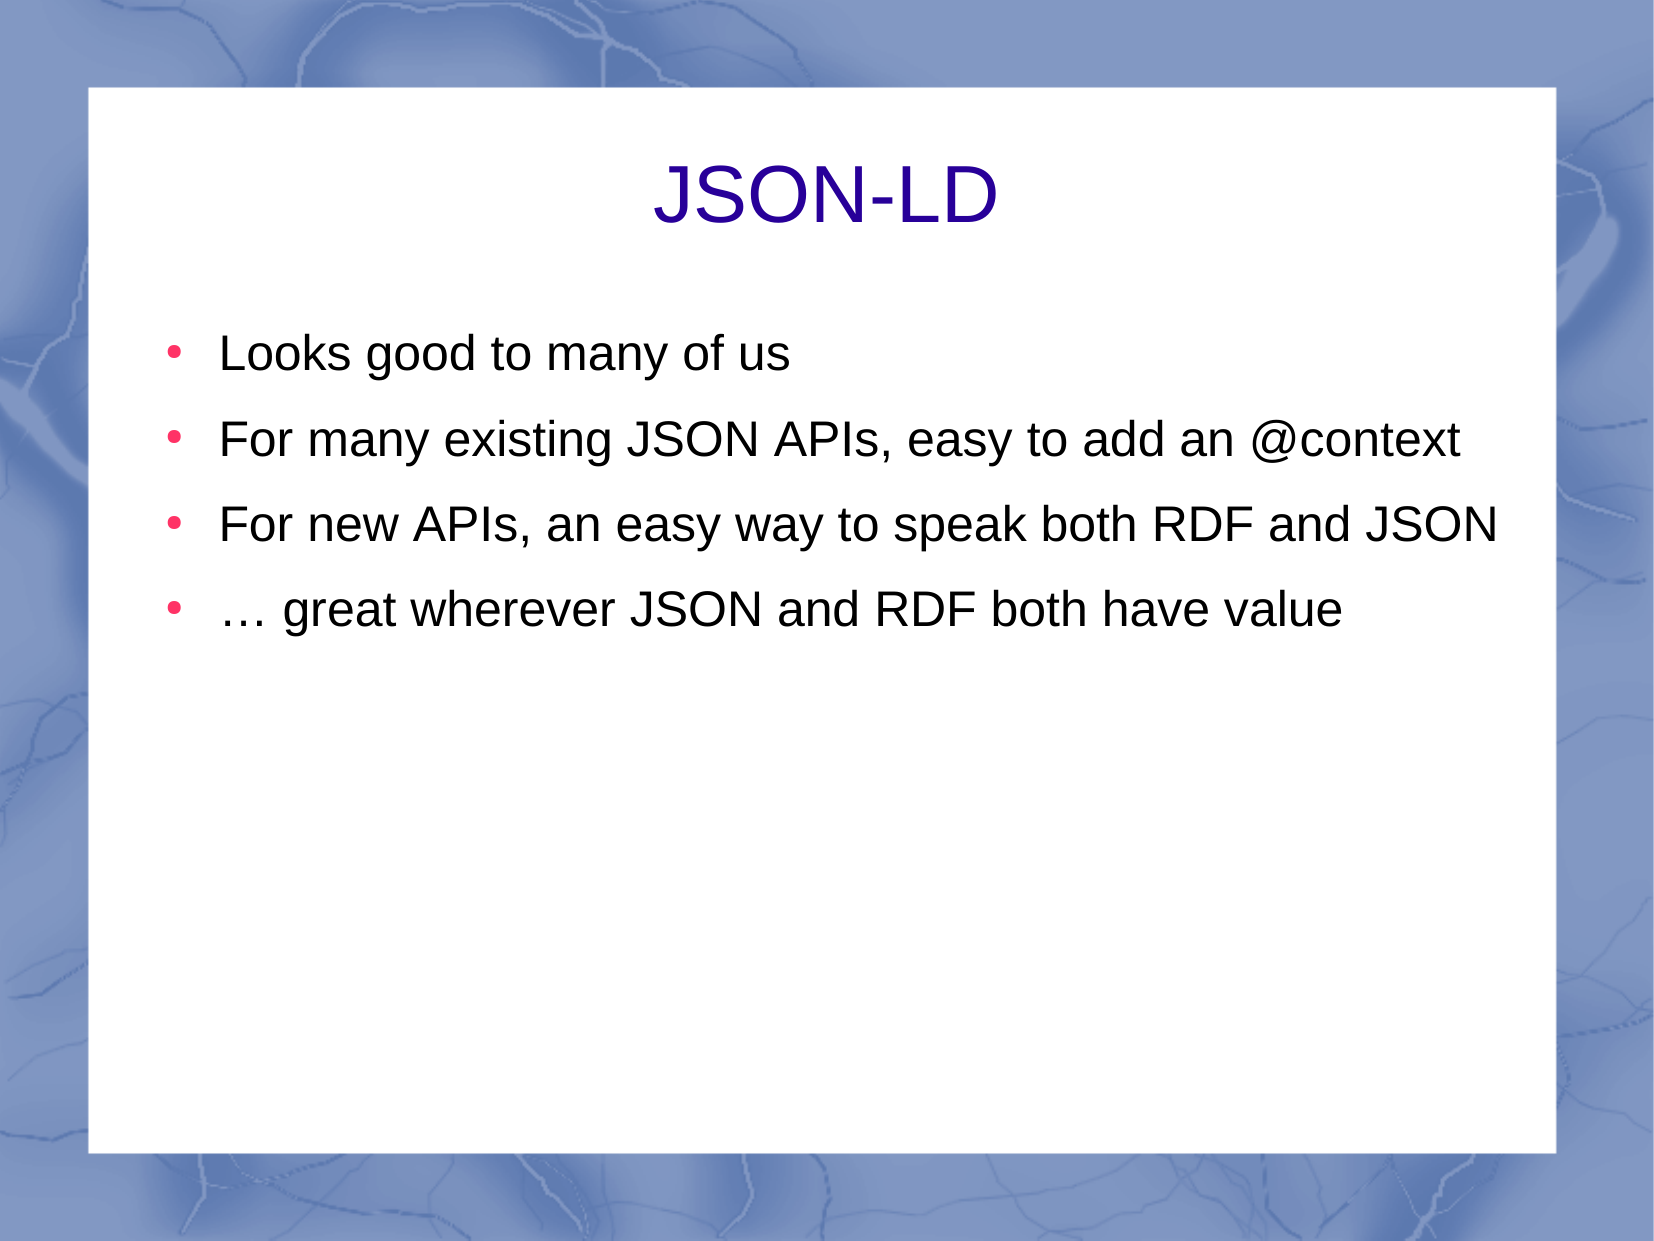

# JSON-LD
Looks good to many of us
For many existing JSON APIs, easy to add an @context
For new APIs, an easy way to speak both RDF and JSON
… great wherever JSON and RDF both have value